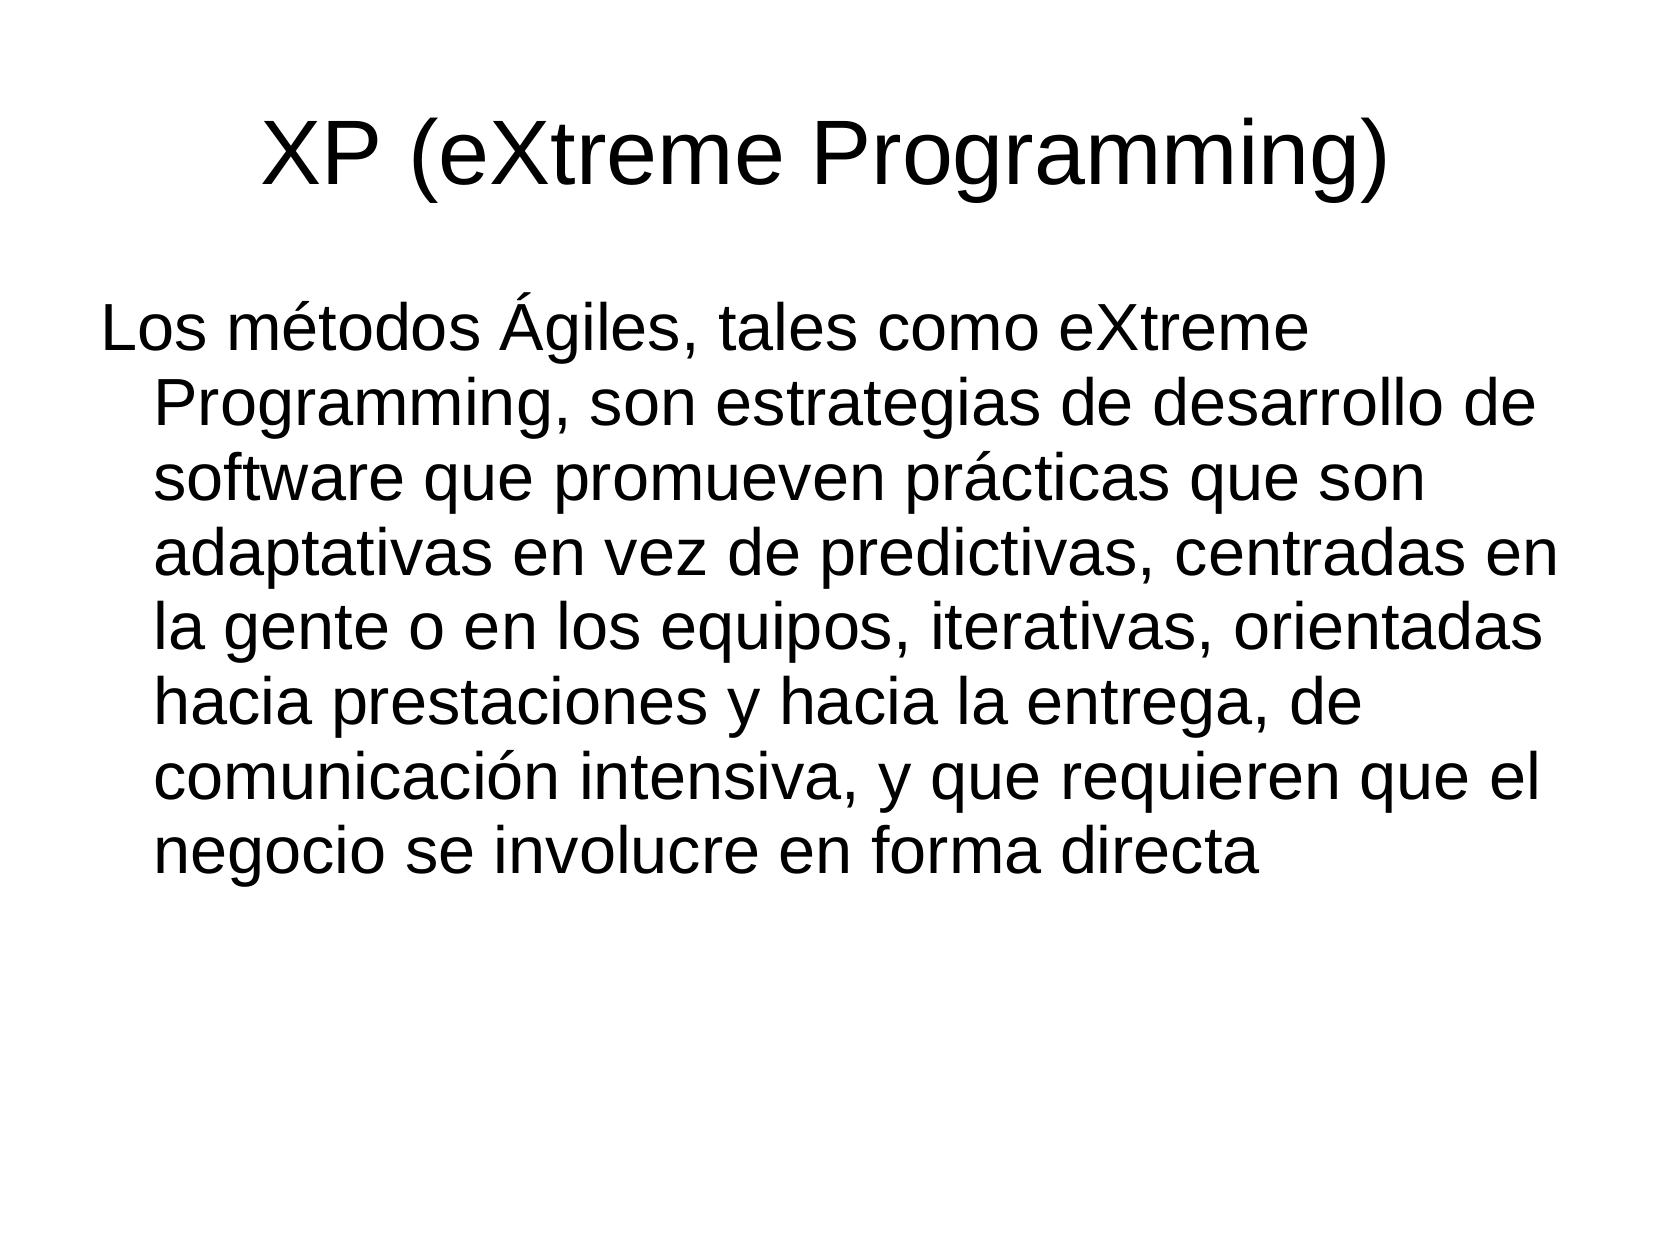

# XP (eXtreme Programming)
Los métodos Ágiles, tales como eXtreme Programming, son estrategias de desarrollo de software que promueven prácticas que son adaptativas en vez de predictivas, centradas en la gente o en los equipos, iterativas, orientadas hacia prestaciones y hacia la entrega, de comunicación intensiva, y que requieren que el negocio se involucre en forma directa